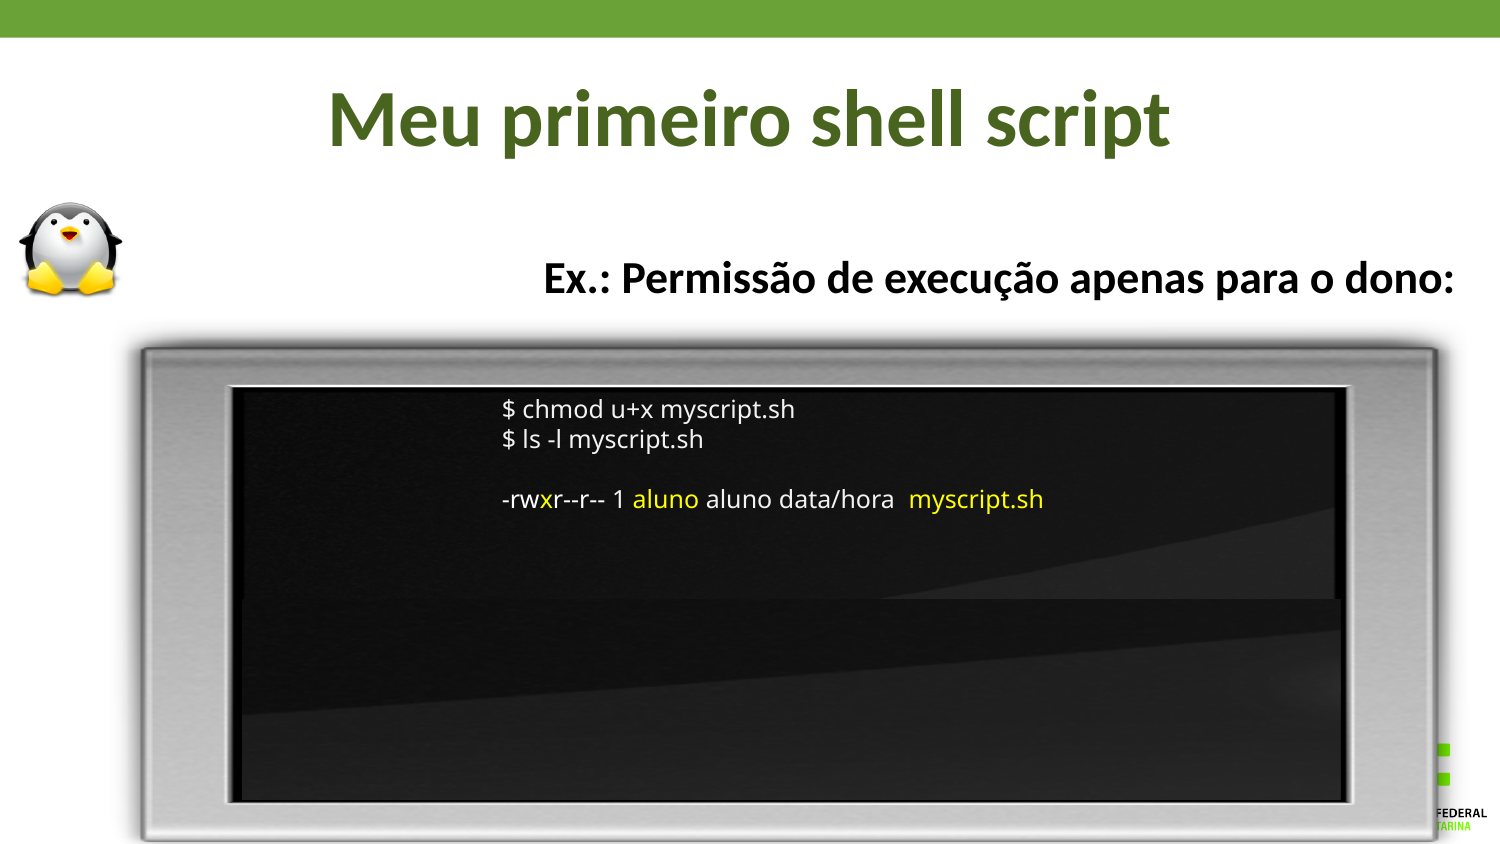

# Meu primeiro shell script
Ex.: Permissão de execução apenas para o dono:
$ chmod u+x myscript.sh
$ ls -l myscript.sh
-rwxr--r-- 1 aluno aluno data/hora myscript.sh